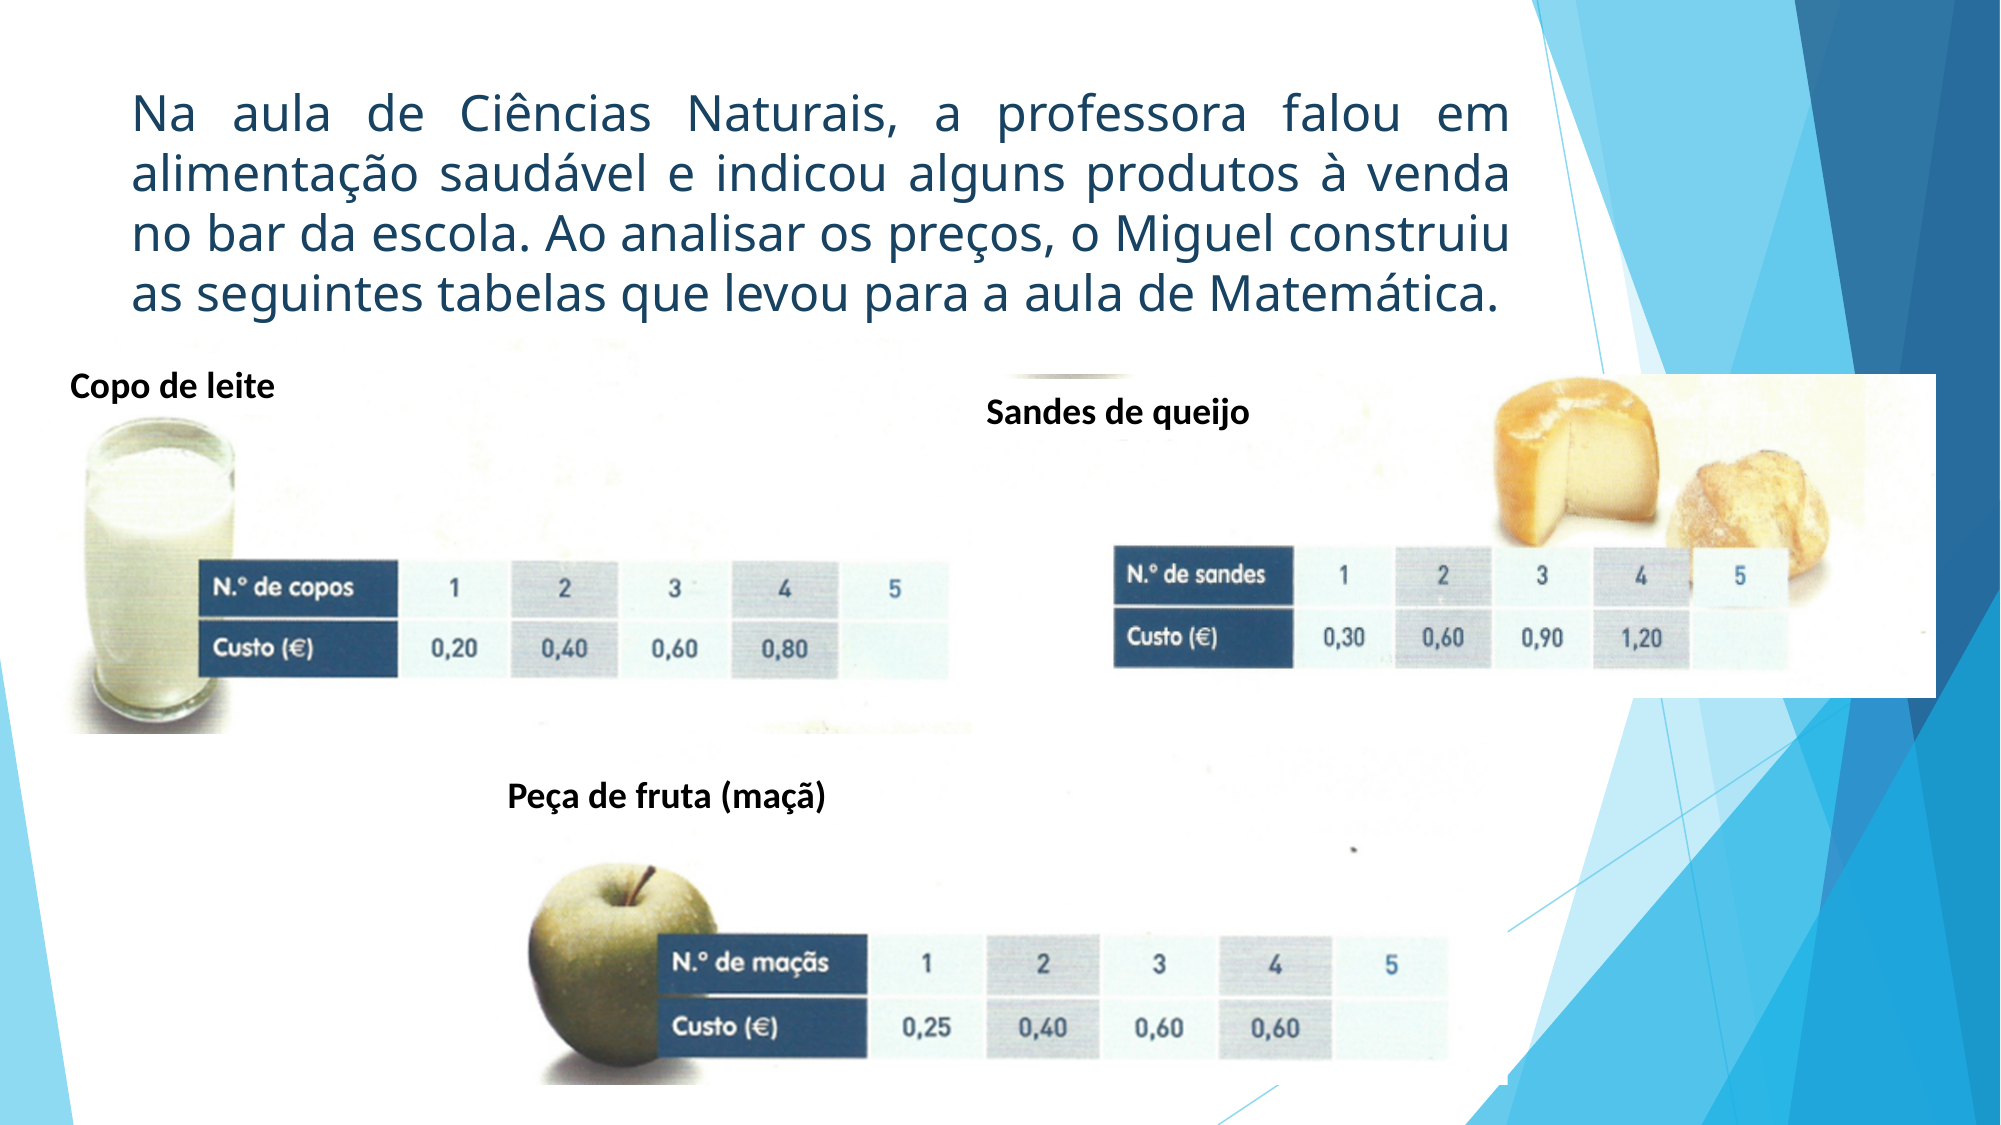

# Na aula de Ciências Naturais, a professora falou em alimentação saudável e indicou alguns produtos à venda no bar da escola. Ao analisar os preços, o Miguel construiu as seguintes tabelas que levou para a aula de Matemática.
Copo de leite
Sandes de queijo
Peça de fruta (maçã)